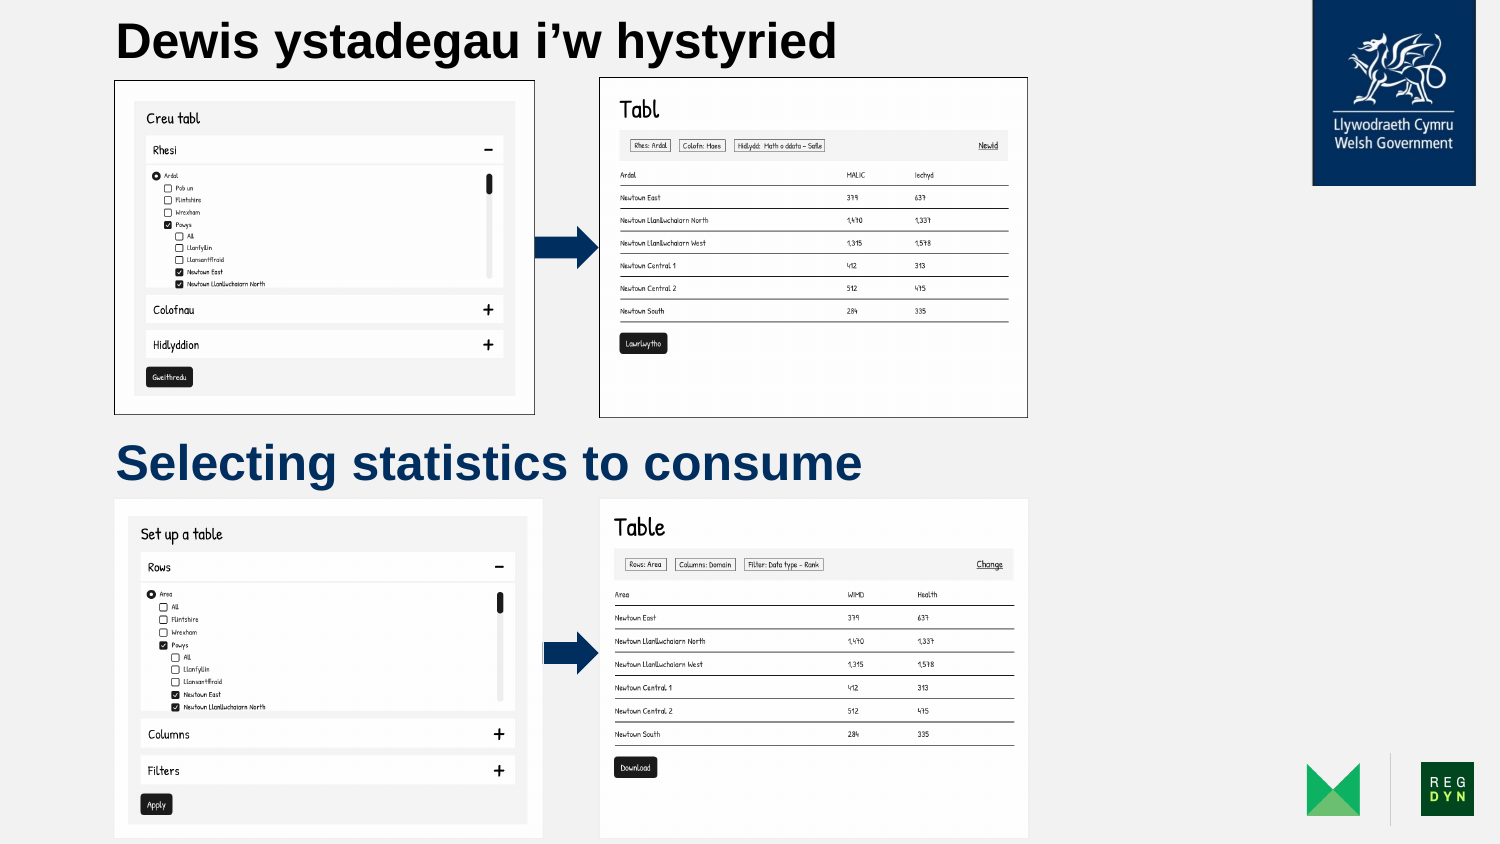

Dewis ystadegau i’w hystyried
# Selecting statistics to consume